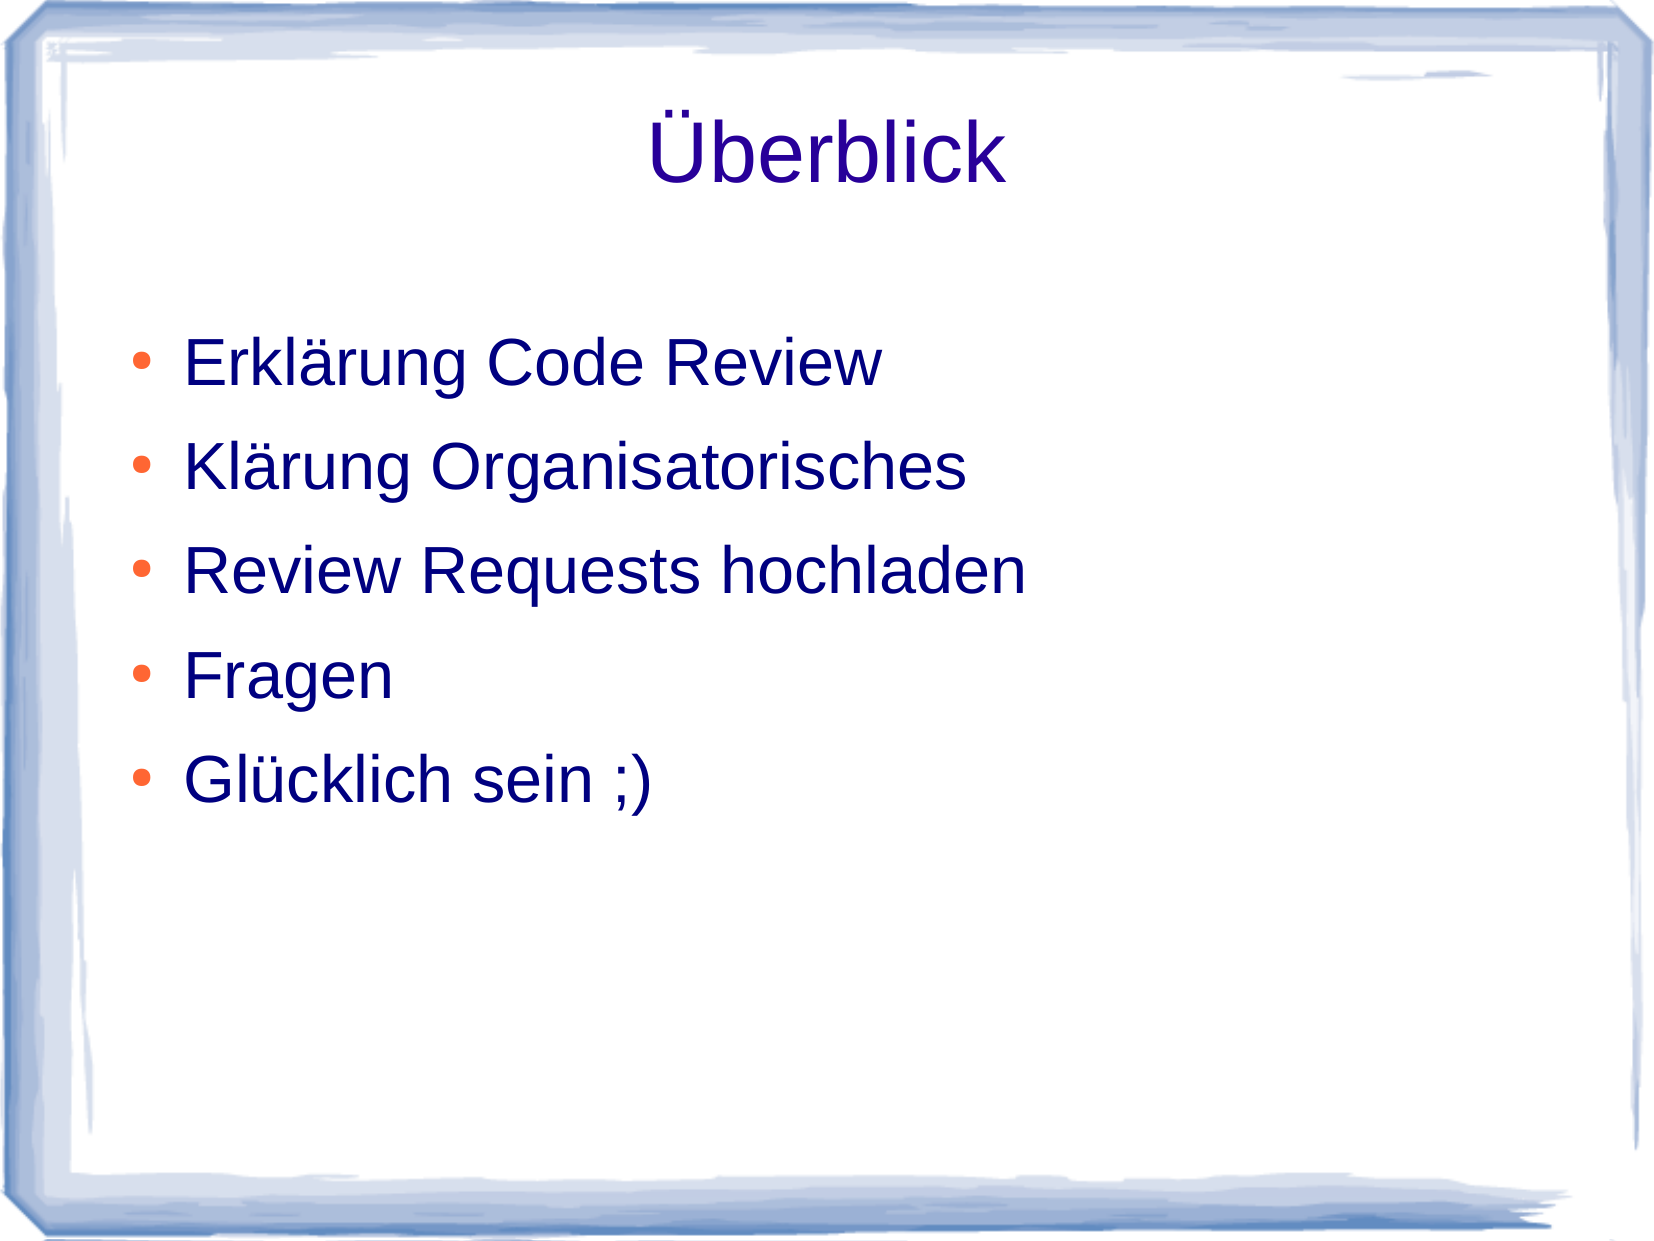

# Überblick
Erklärung Code Review
Klärung Organisatorisches
Review Requests hochladen
Fragen
Glücklich sein ;)